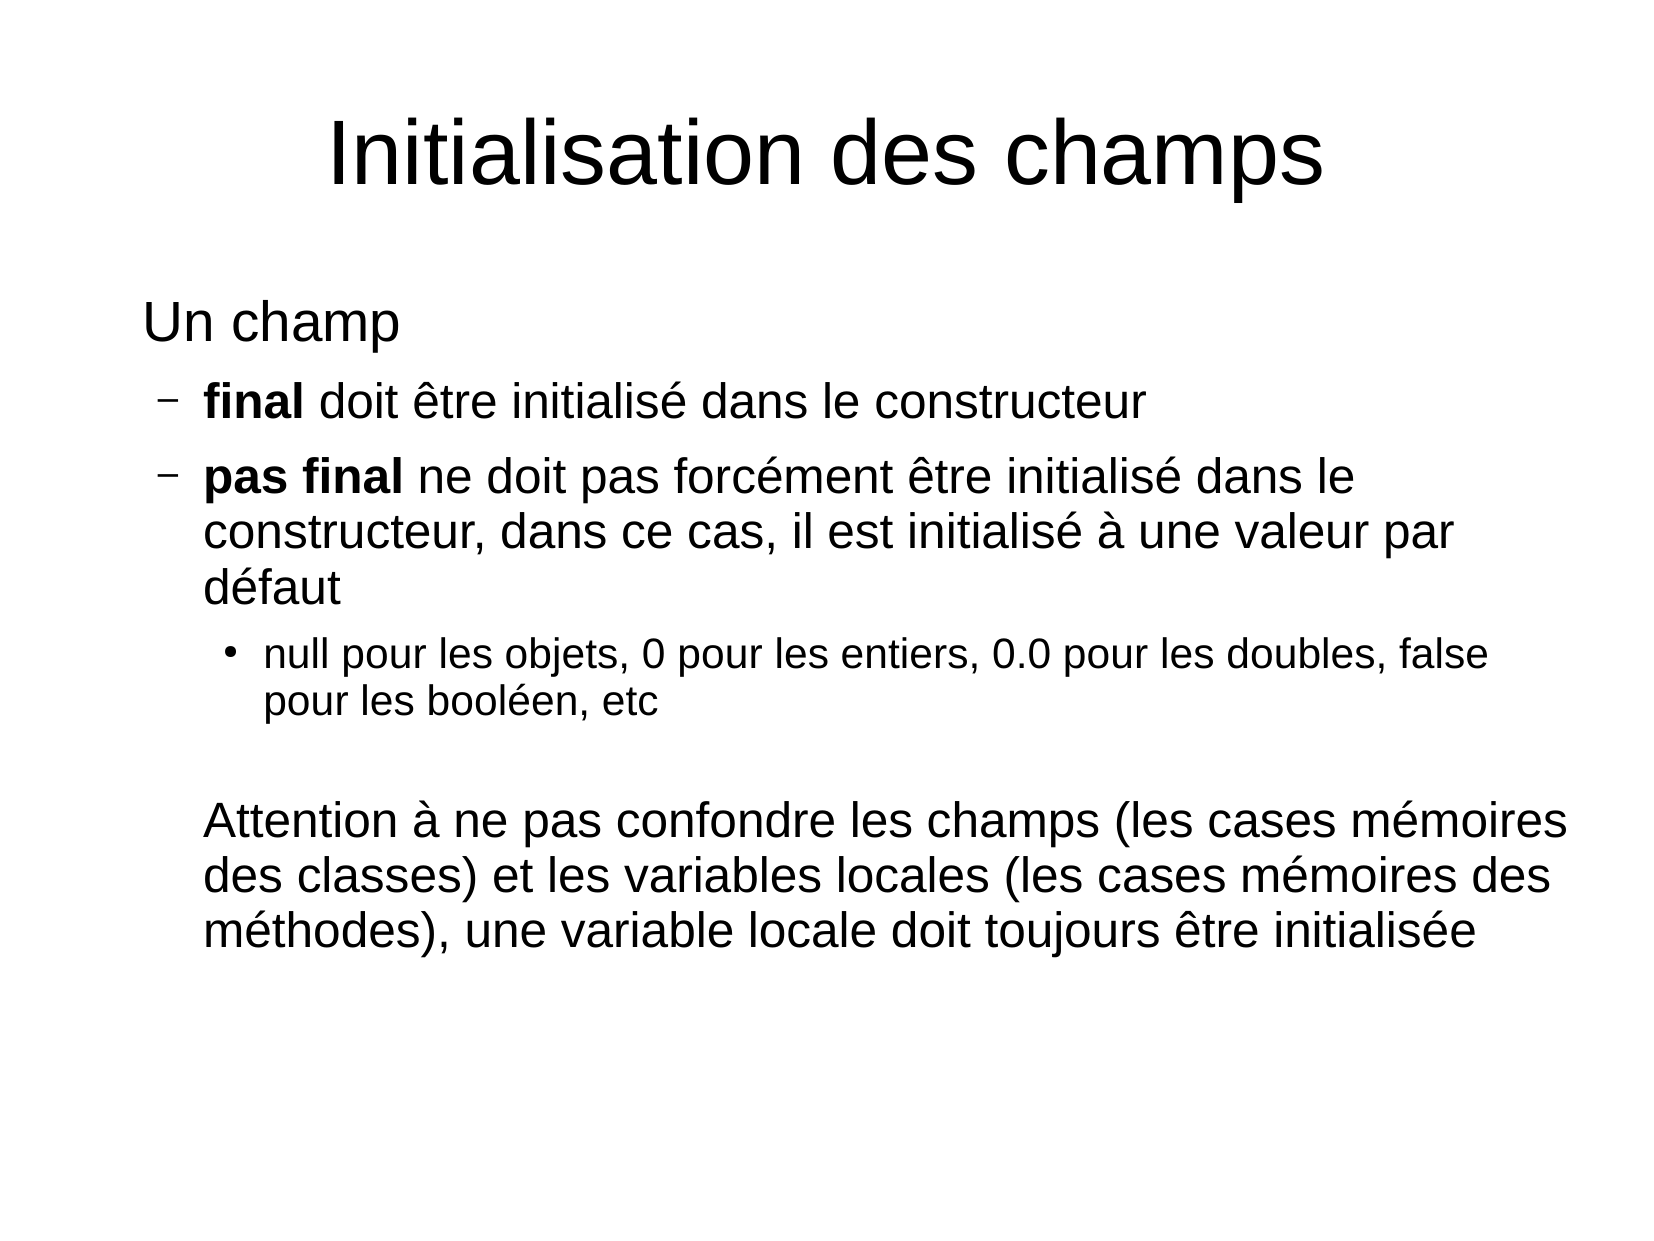

# Initialisation des champs
Un champ
final doit être initialisé dans le constructeur
pas final ne doit pas forcément être initialisé dans le constructeur, dans ce cas, il est initialisé à une valeur par défaut
null pour les objets, 0 pour les entiers, 0.0 pour les doubles, false pour les booléen, etc
Attention à ne pas confondre les champs (les cases mémoires des classes) et les variables locales (les cases mémoires des méthodes), une variable locale doit toujours être initialisée